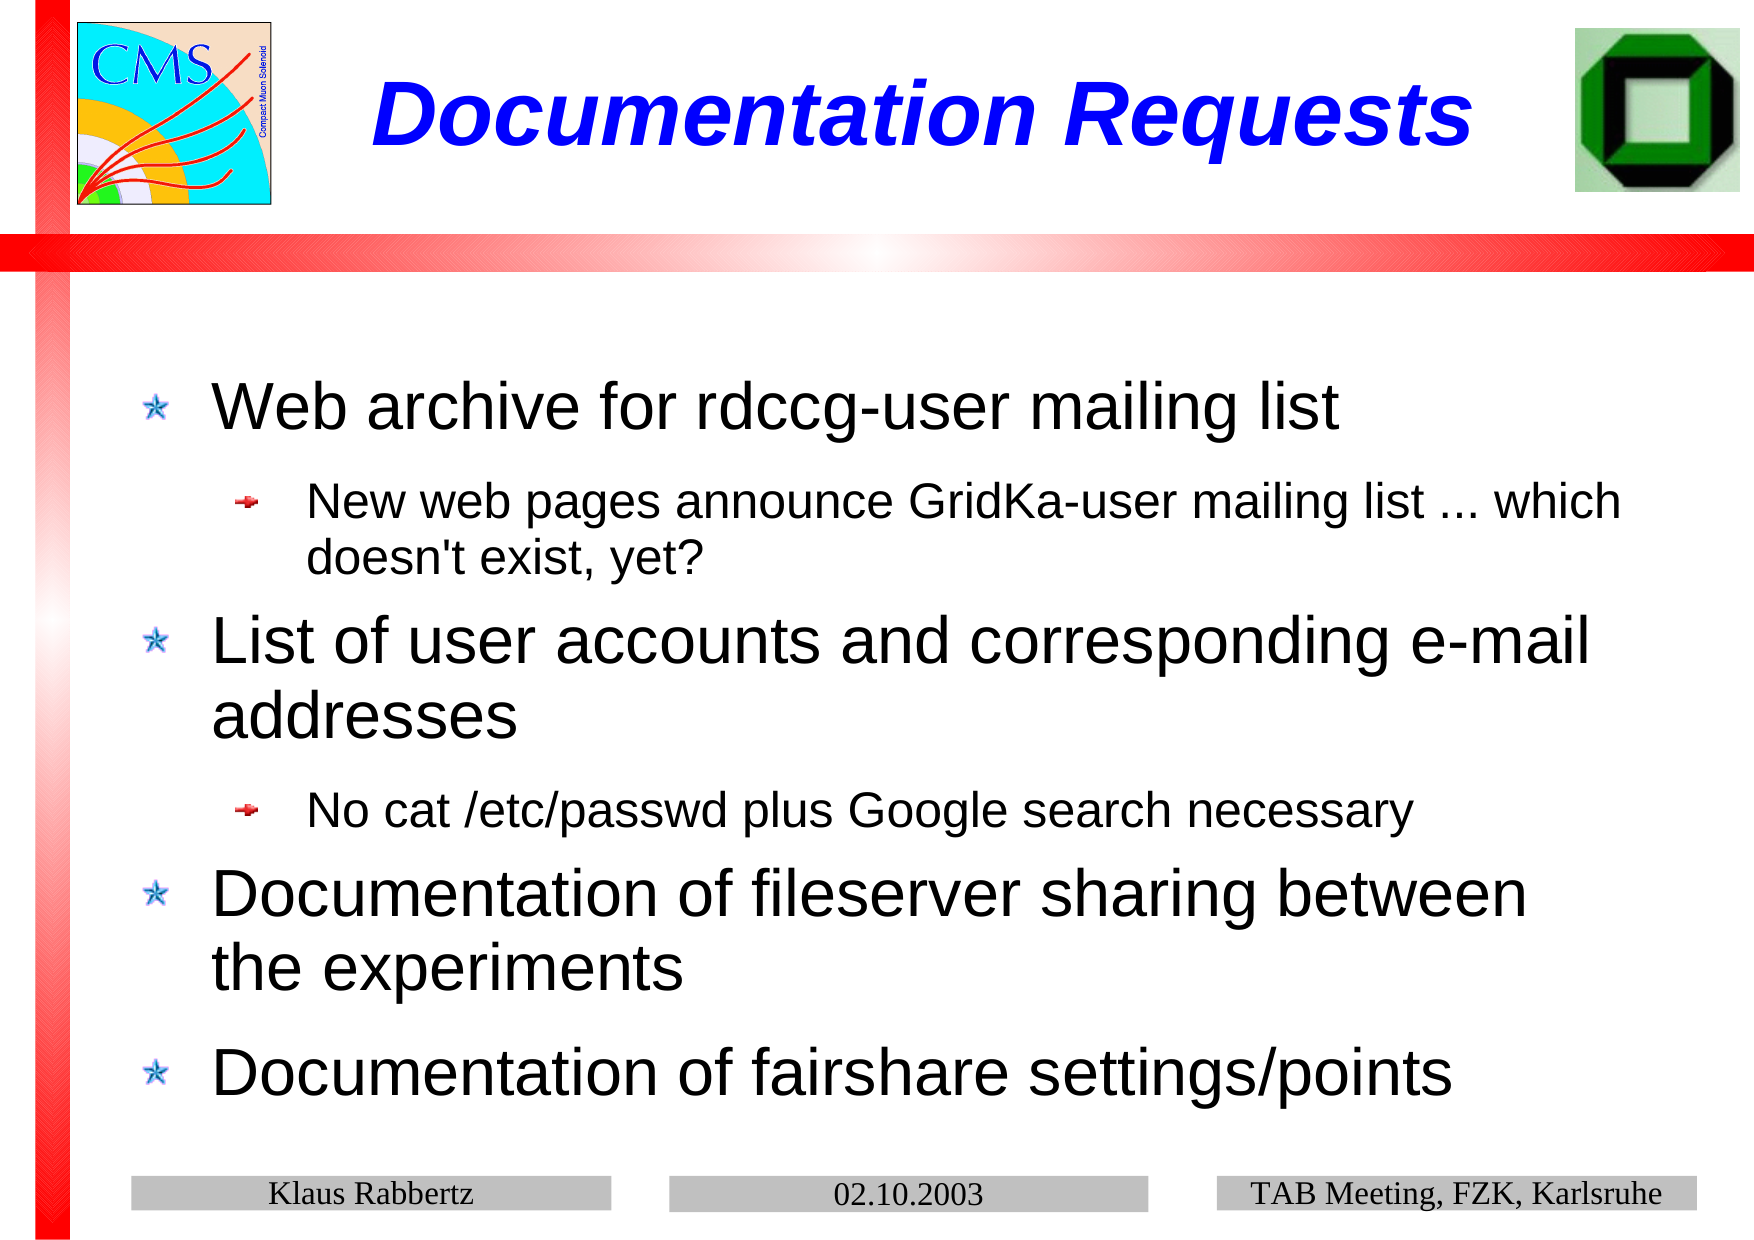

# Documentation Requests
Web archive for rdccg-user mailing list
New web pages announce GridKa-user mailing list ... which doesn't exist, yet?
List of user accounts and corresponding e-mail addresses
No cat /etc/passwd plus Google search necessary
Documentation of fileserver sharing between the experiments
Documentation of fairshare settings/points